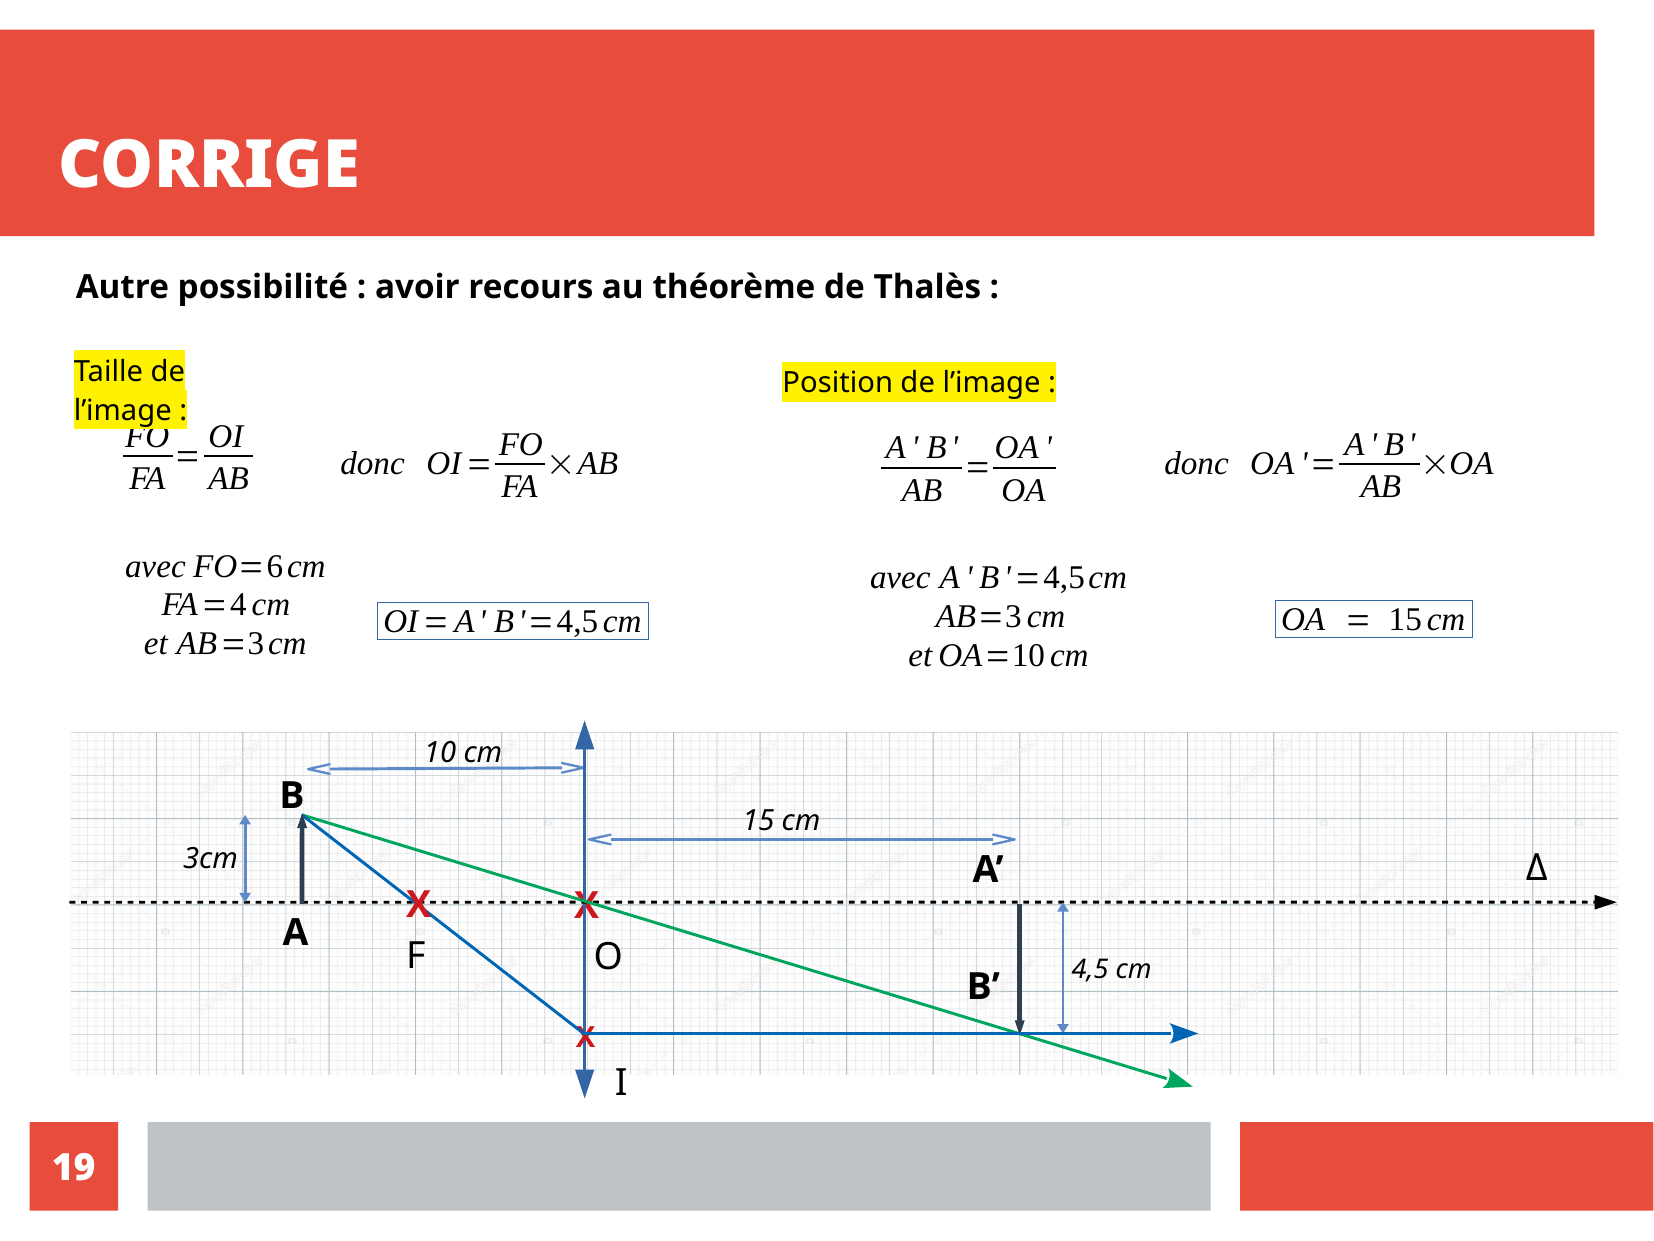

# CORRIGE
Autre possibilité : avoir recours au théorème de Thalès :
Taille de l’image :
Position de l’image :
10 cm
B
A
15 cm
3cm
Δ
A’
X
F
X
 O
4,5 cm
B’
X
 I
19